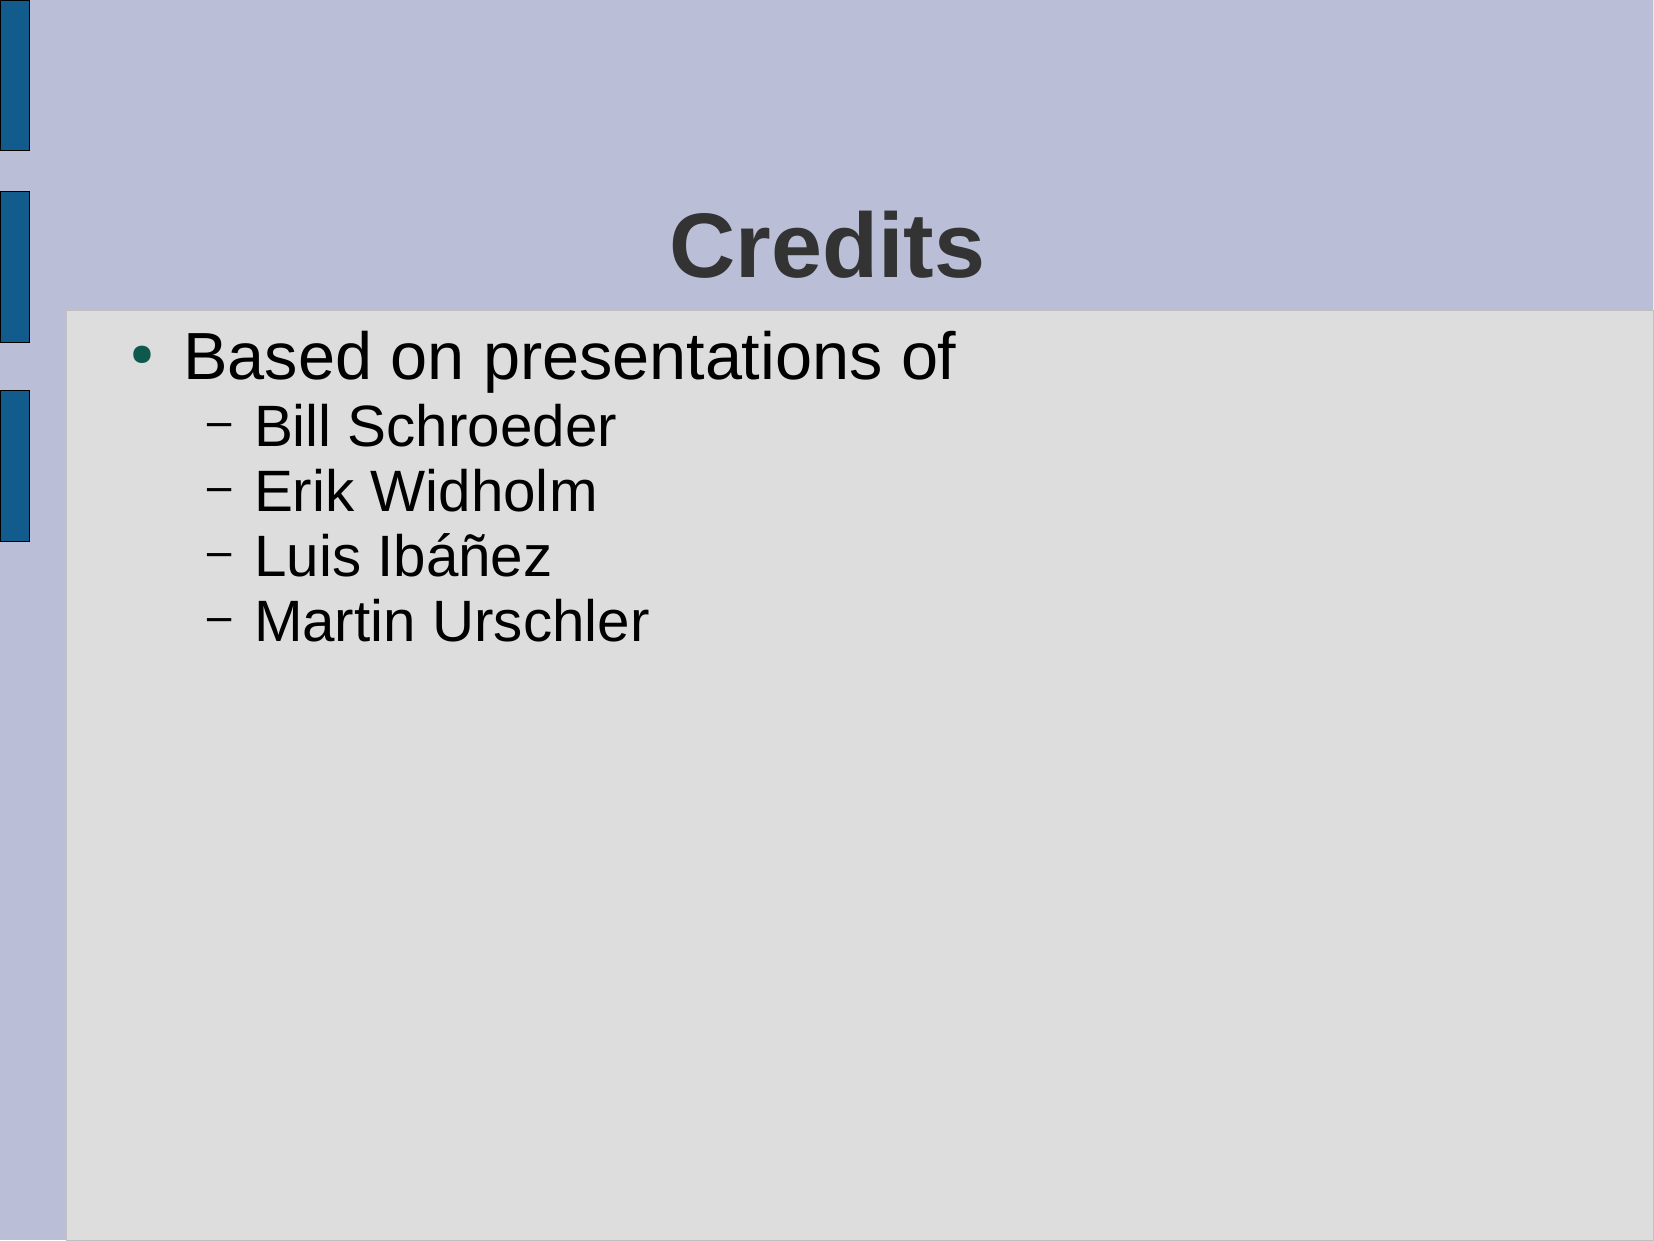

# Credits
Based on presentations of
Bill Schroeder
Erik Widholm
Luis Ibáñez
Martin Urschler